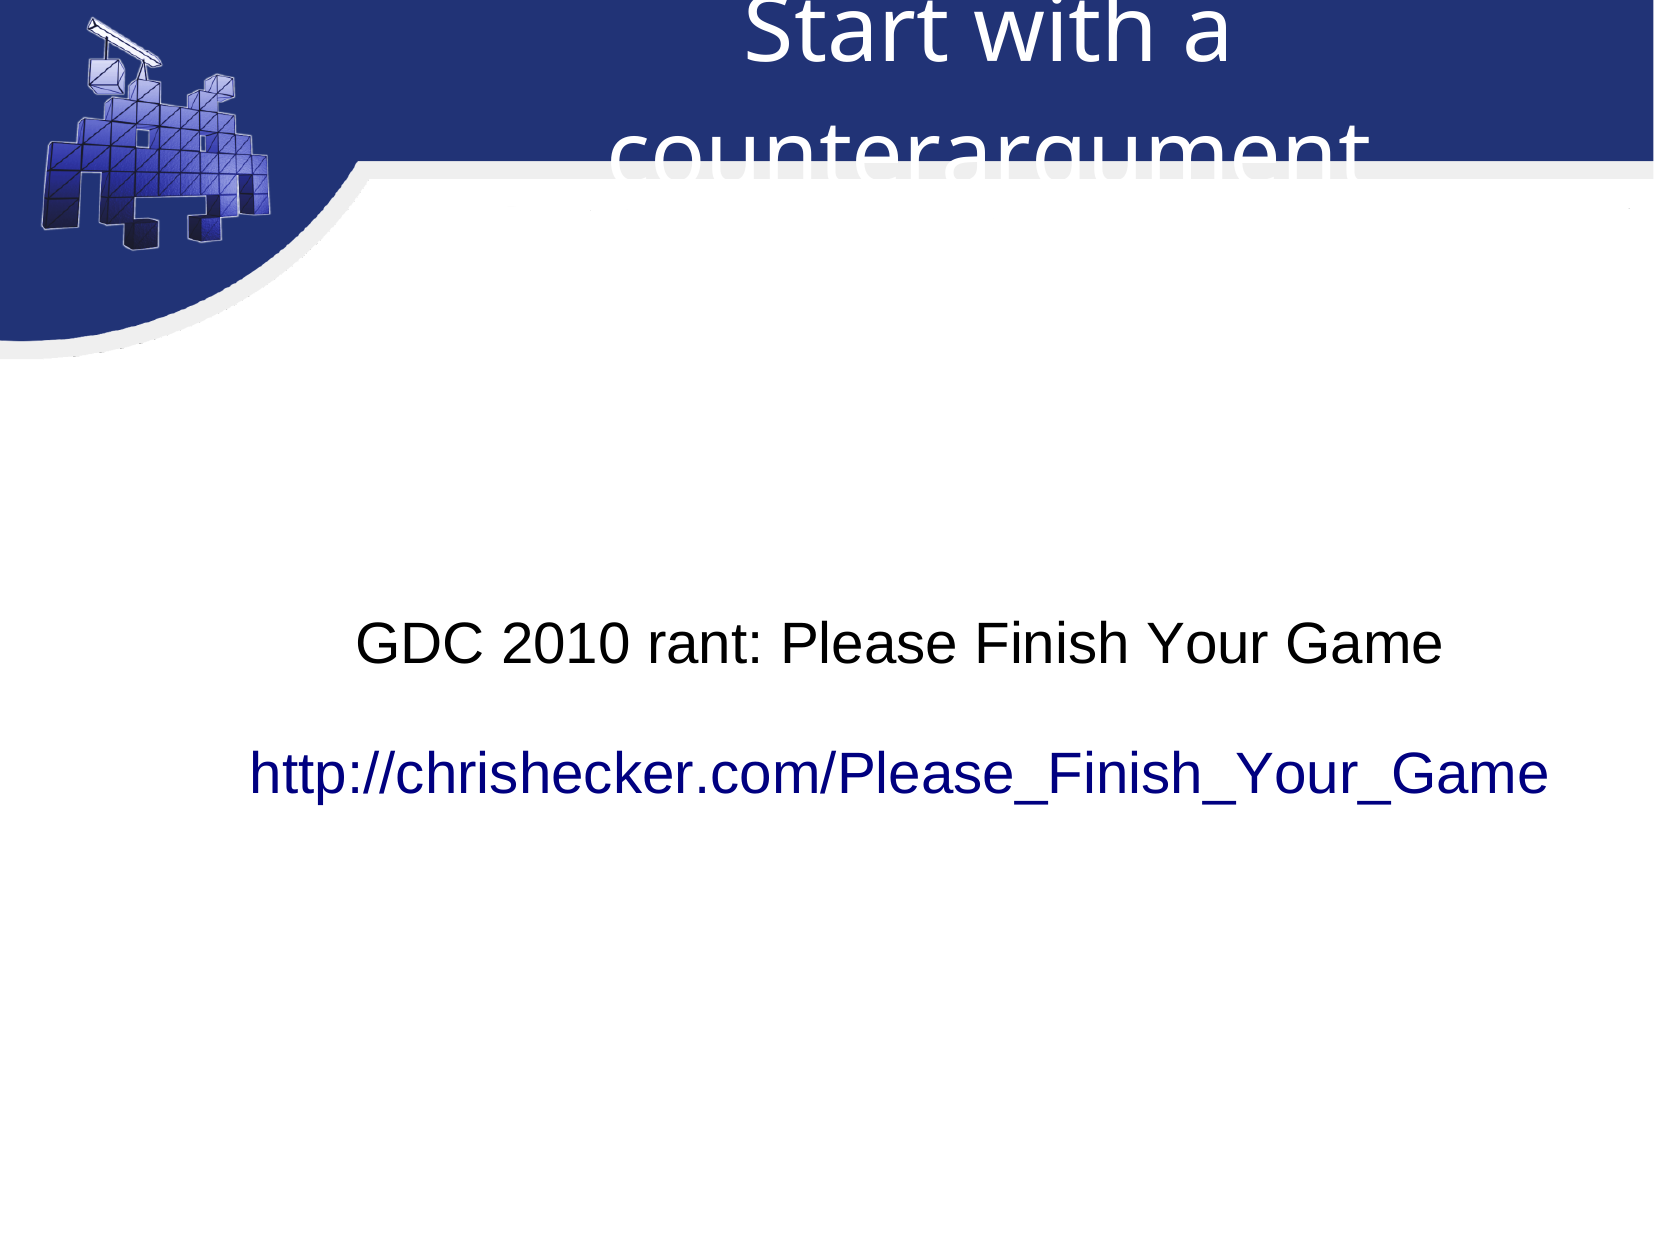

# Start with a counterargument
GDC 2010 rant: Please Finish Your Game
http://chrishecker.com/Please_Finish_Your_Game